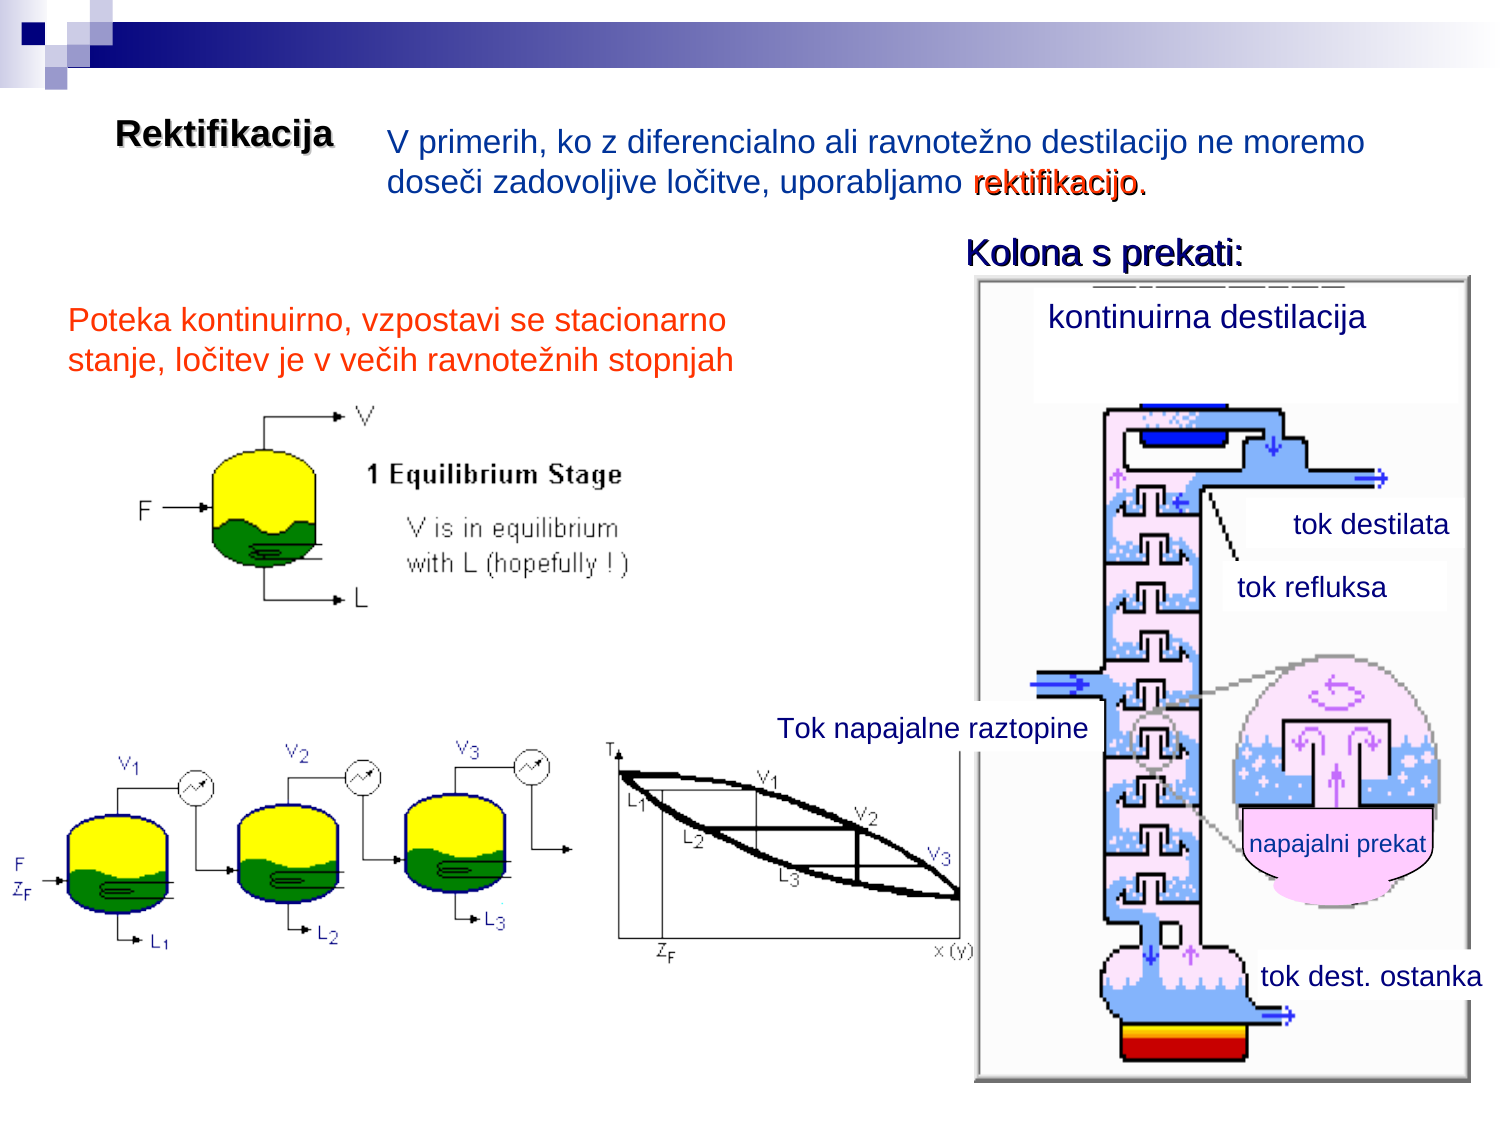

Rektifikacija
V primerih, ko z diferencialno ali ravnotežno destilacijo ne moremo doseči zadovoljive ločitve, uporabljamo rektifikacijo.
Kolona s prekati:
kontinuirna destilacija
tok destilata
tok refluksa
Tok napajalne raztopine
napajalni prekat
tok dest. ostanka
Poteka kontinuirno, vzpostavi se stacionarno stanje, ločitev je v večih ravnotežnih stopnjah